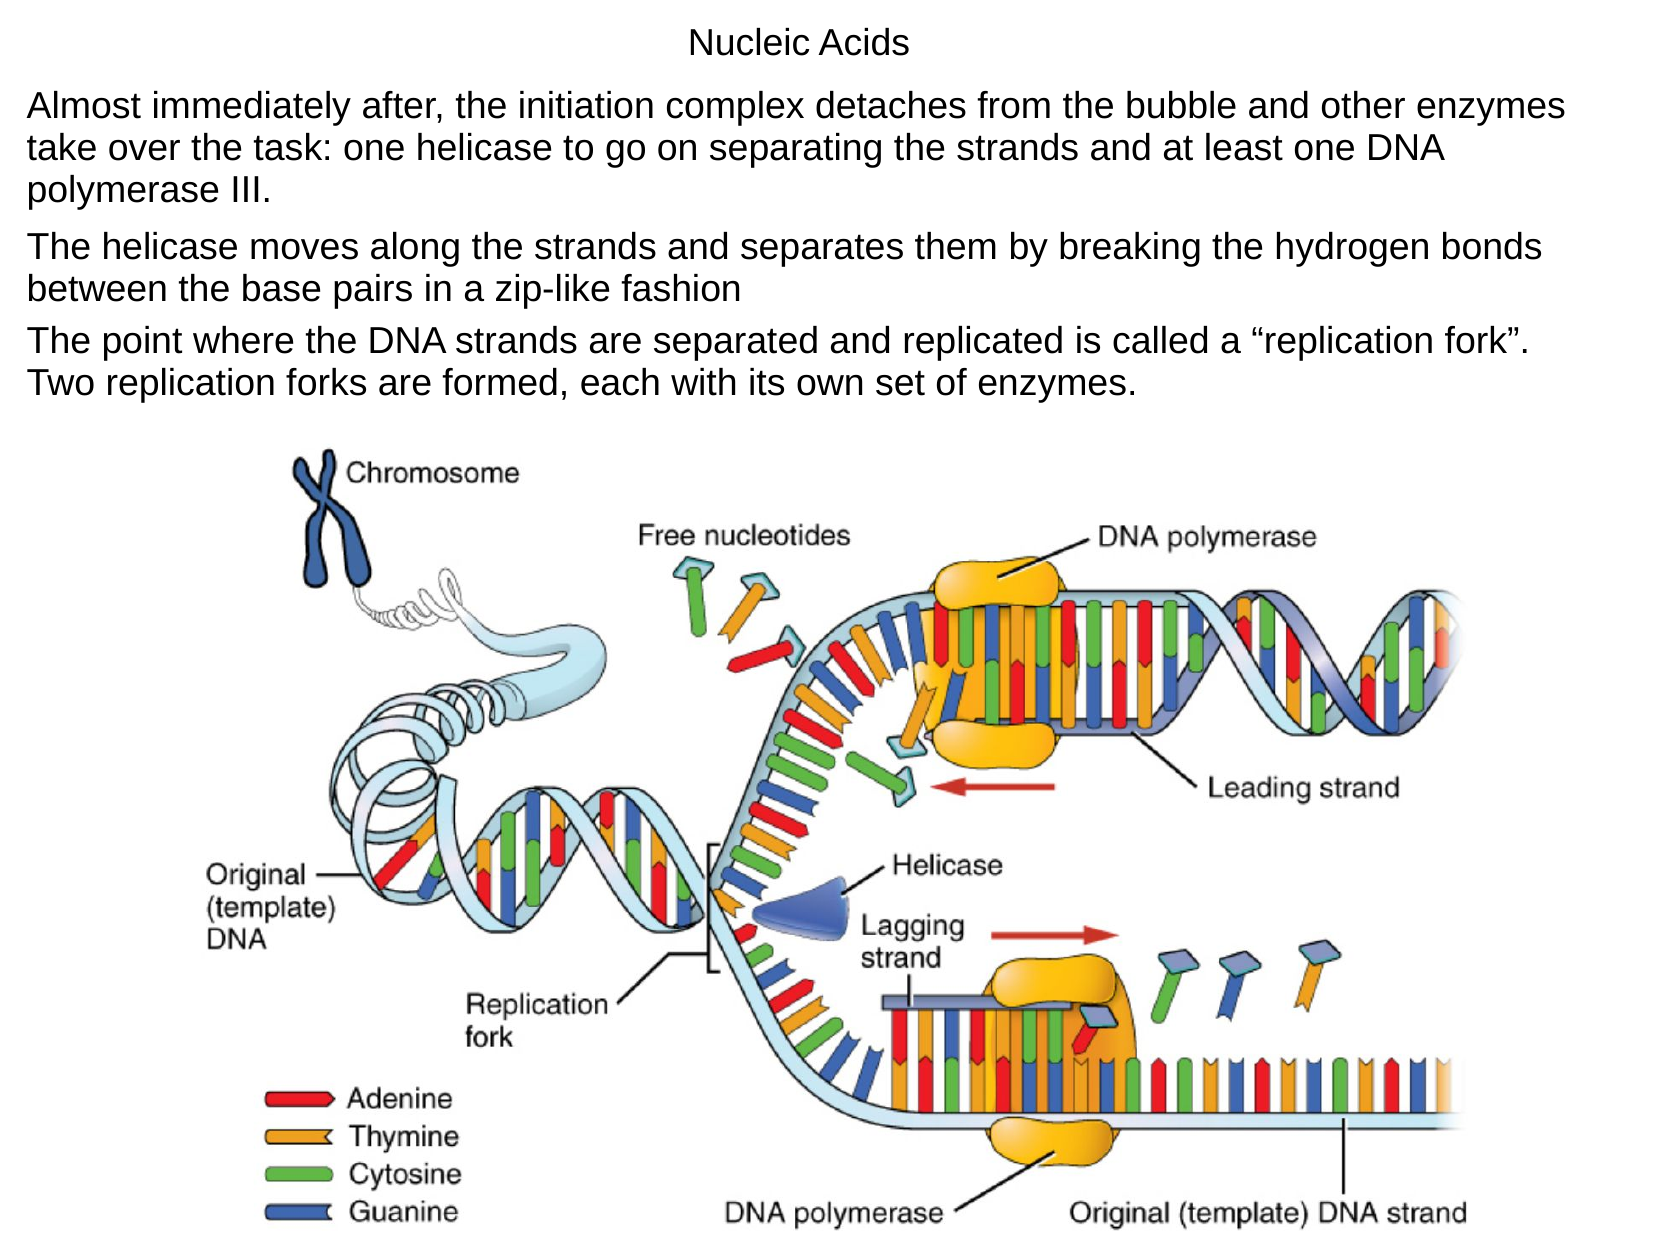

Nucleic Acids
Almost immediately after, the initiation complex detaches from the bubble and other enzymes take over the task: one helicase to go on separating the strands and at least one DNA polymerase III.
The helicase moves along the strands and separates them by breaking the hydrogen bonds between the base pairs in a zip-like fashion
The point where the DNA strands are separated and replicated is called a “replication fork”.
Two replication forks are formed, each with its own set of enzymes.